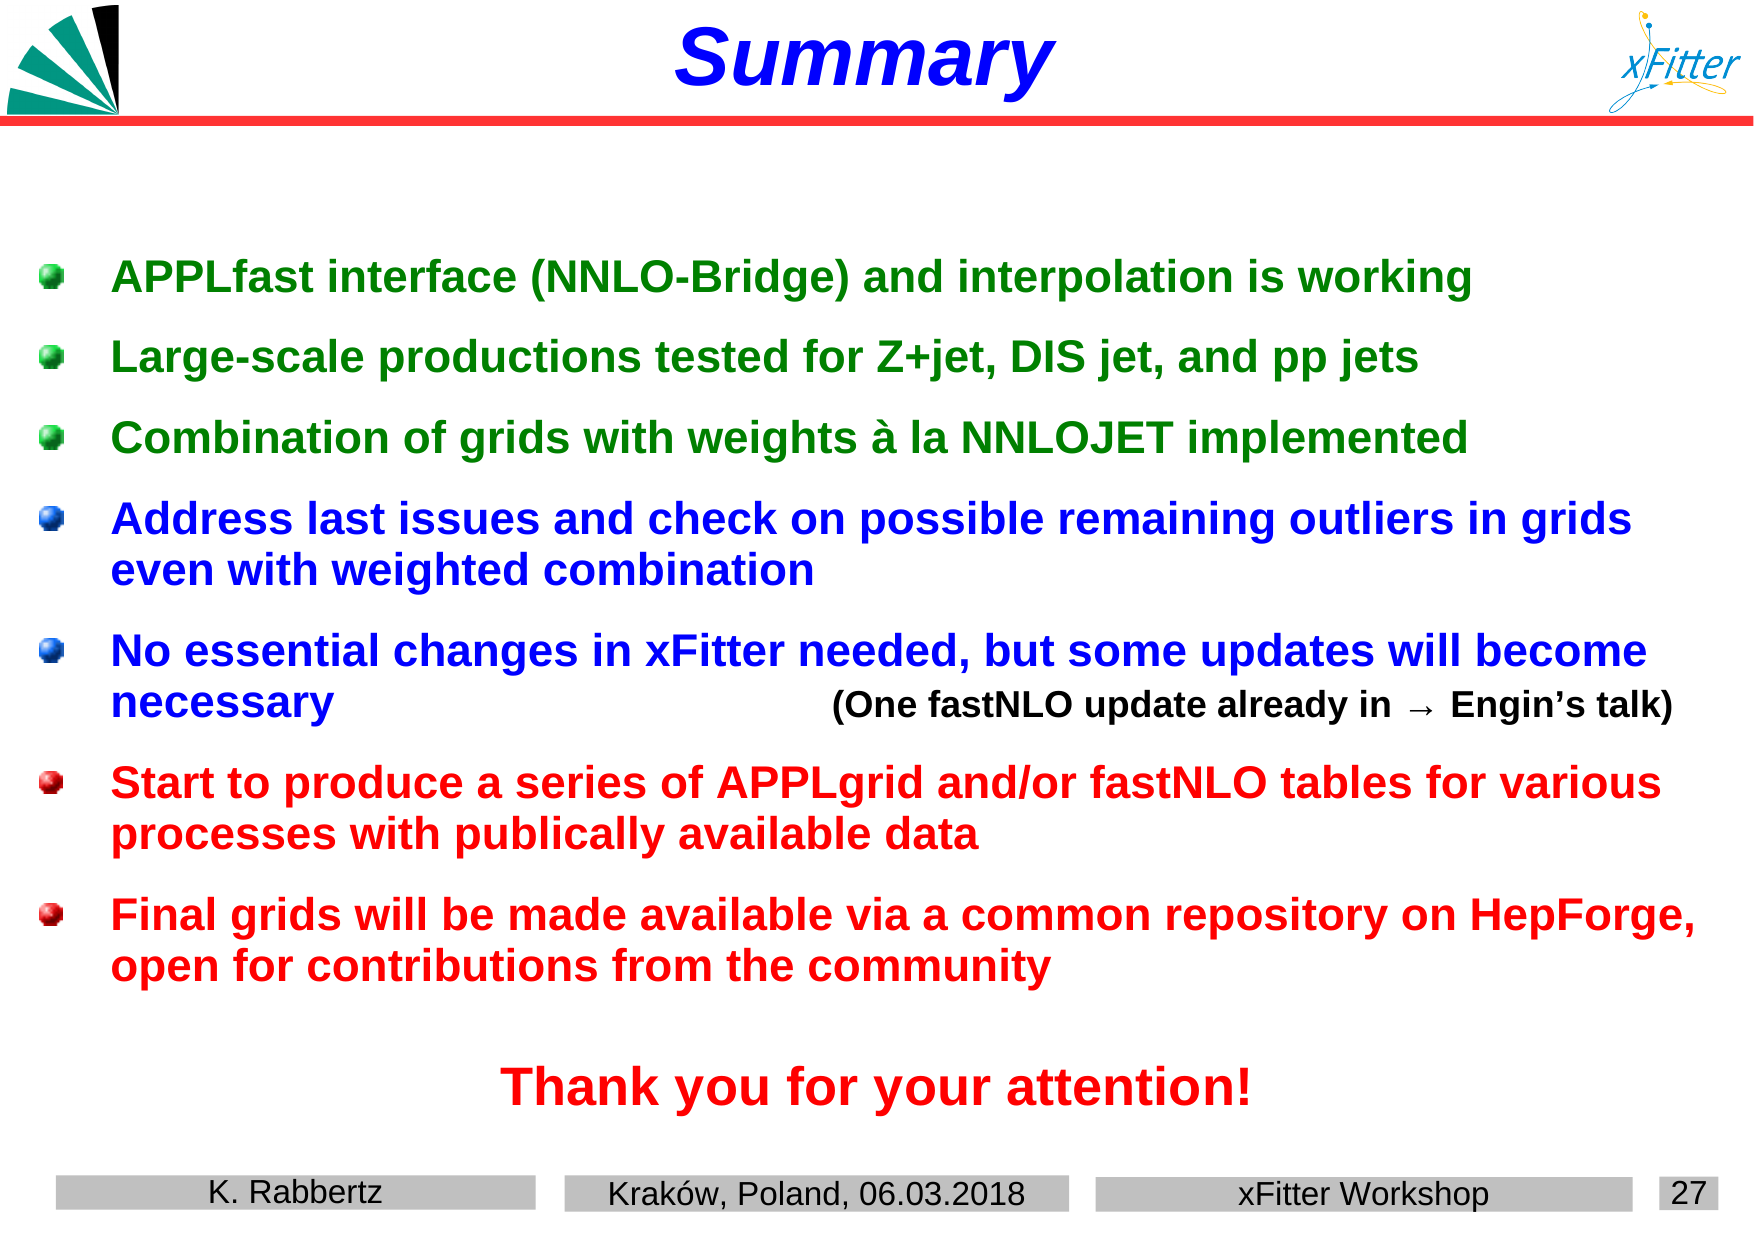

# Summary
APPLfast interface (NNLO-Bridge) and interpolation is working
Large-scale productions tested for Z+jet, DIS jet, and pp jets
Combination of grids with weights à la NNLOJET implemented
Address last issues and check on possible remaining outliers in grids even with weighted combination
No essential changes in xFitter needed, but some updates will become necessary (One fastNLO update already in → Engin’s talk)
Start to produce a series of APPLgrid and/or fastNLO tables for various processes with publically available data
Final grids will be made available via a common repository on HepForge, open for contributions from the community
Thank you for your attention!